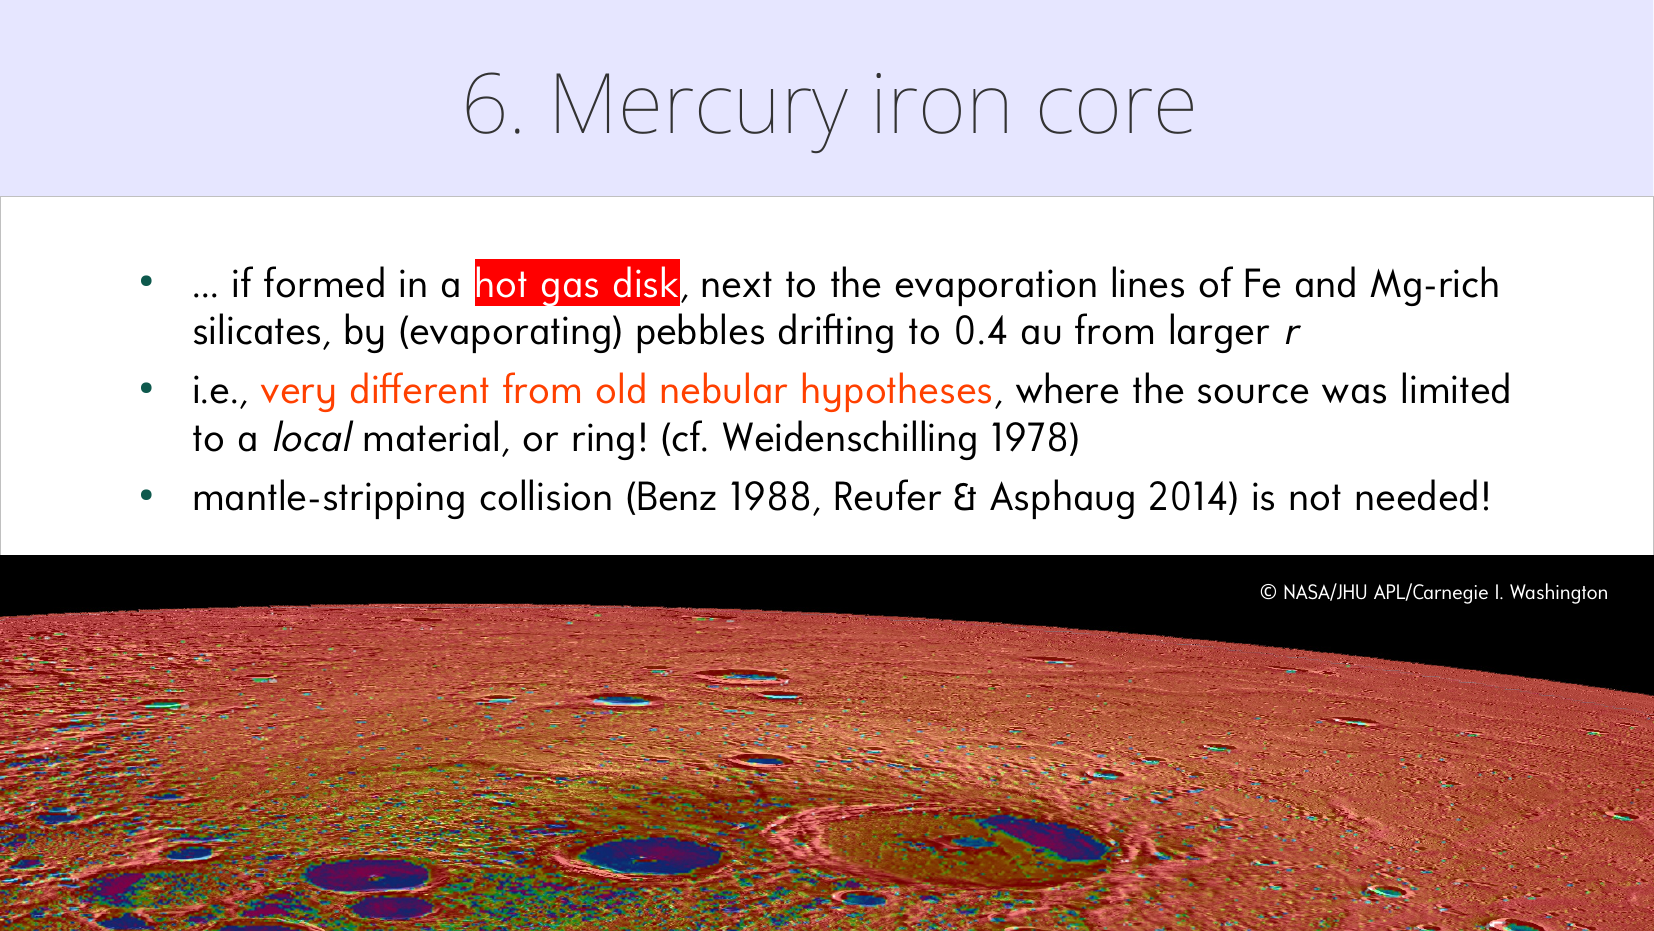

# 6. Mercury iron core
... if formed in a hot gas disk, next to the evaporation lines of Fe and Mg-rich silicates, by (evaporating) pebbles drifting to 0.4 au from larger r
i.e., very different from old nebular hypotheses, where the source was limited to a local material, or ring! (cf. Weidenschilling 1978)
mantle-stripping collision (Benz 1988, Reufer & Asphaug 2014) is not needed!
© NASA/JHU APL/Carnegie I. Washington